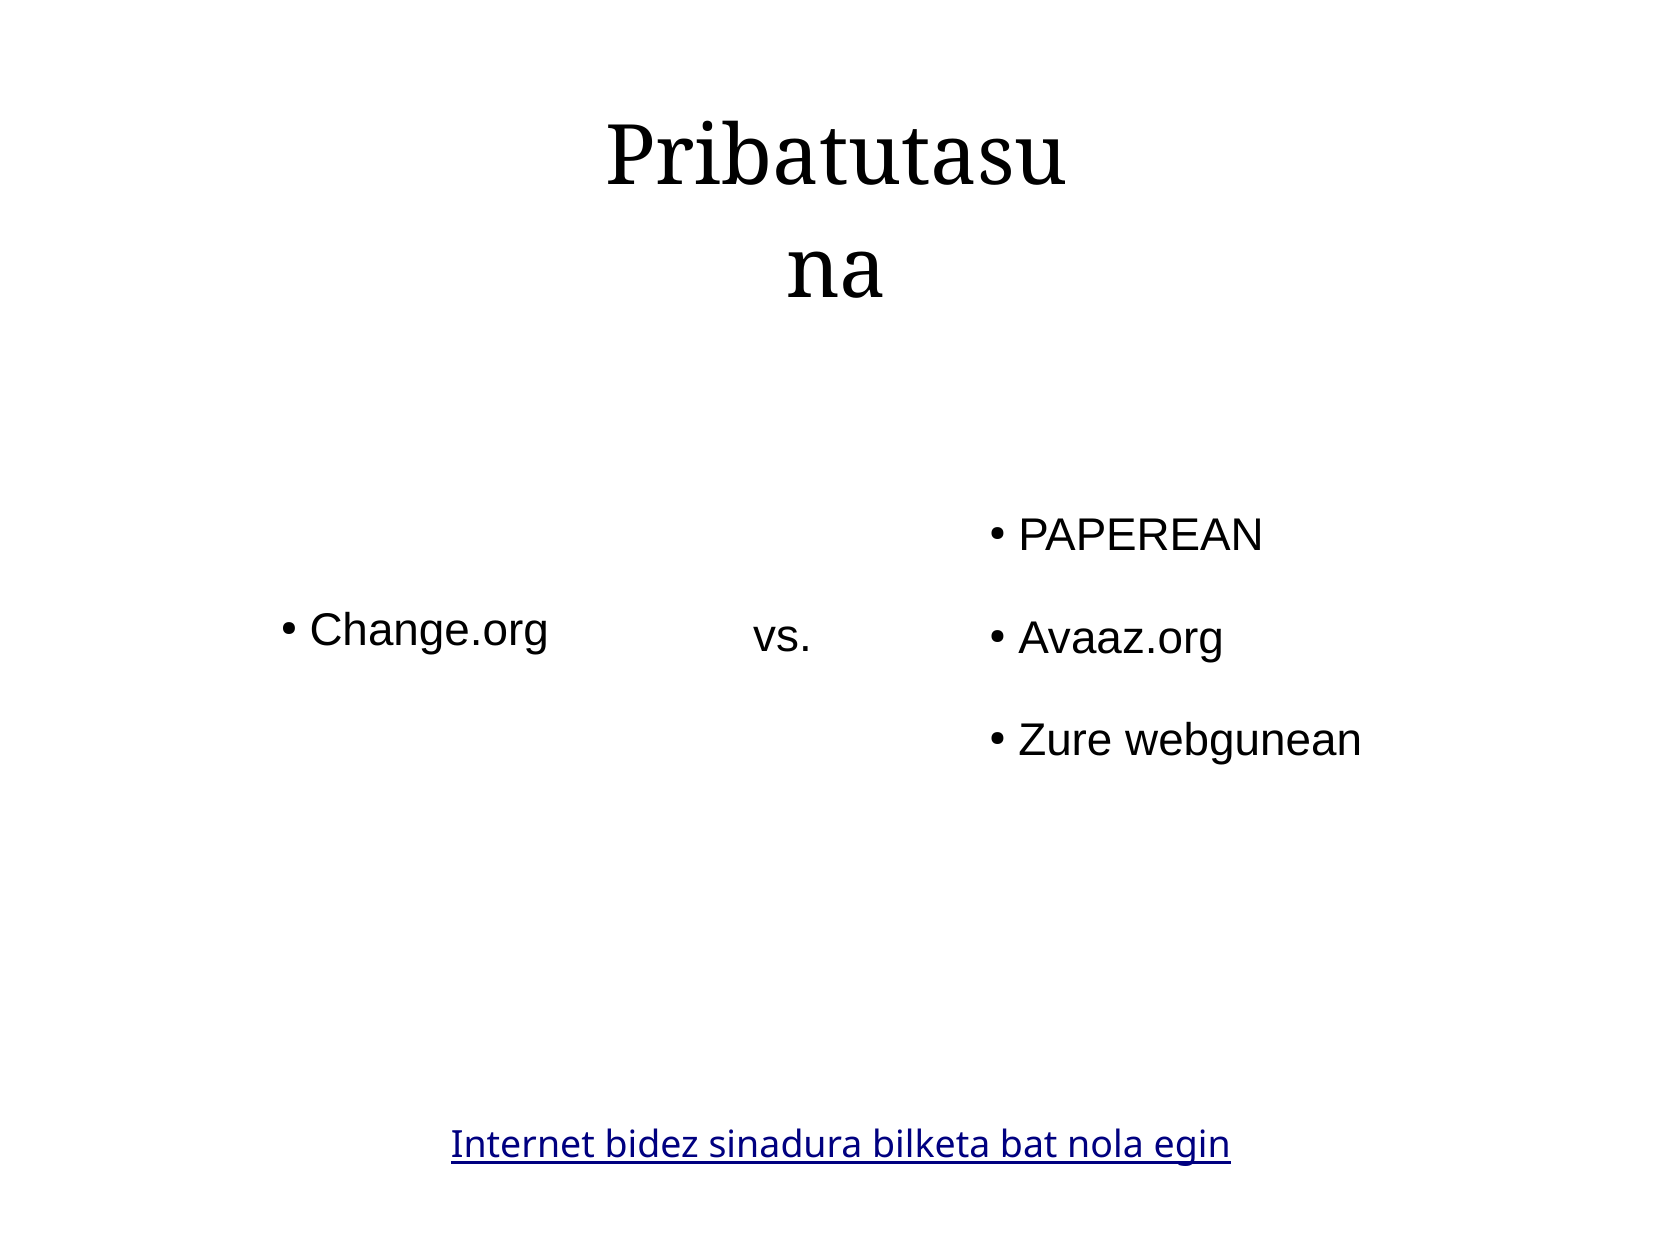

Pribatutasuna
 PAPEREAN
 Avaaz.org
 Zure webgunean
 Change.org
vs.
Internet bidez sinadura bilketa bat nola egin